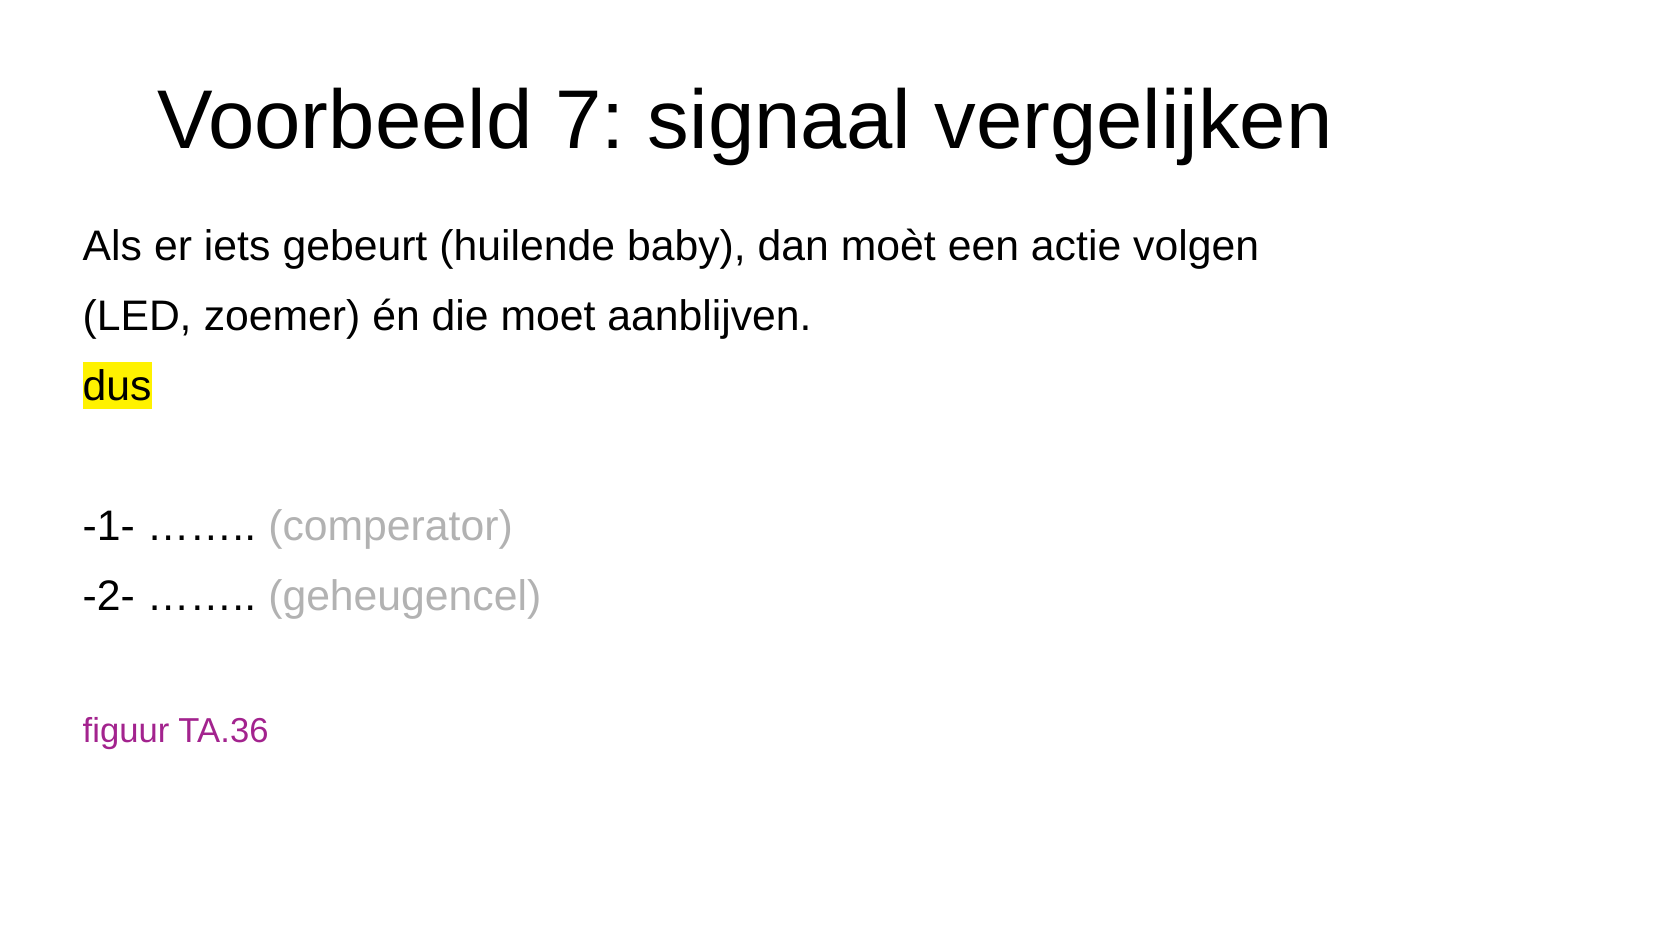

# Voorbeeld 7: signaal vergelijken
Als er iets gebeurt (huilende baby), dan moèt een actie volgen
(LED, zoemer) én die moet aanblijven.
dus
-1- …….. (comperator)
-2- …….. (geheugencel)
figuur TA.36